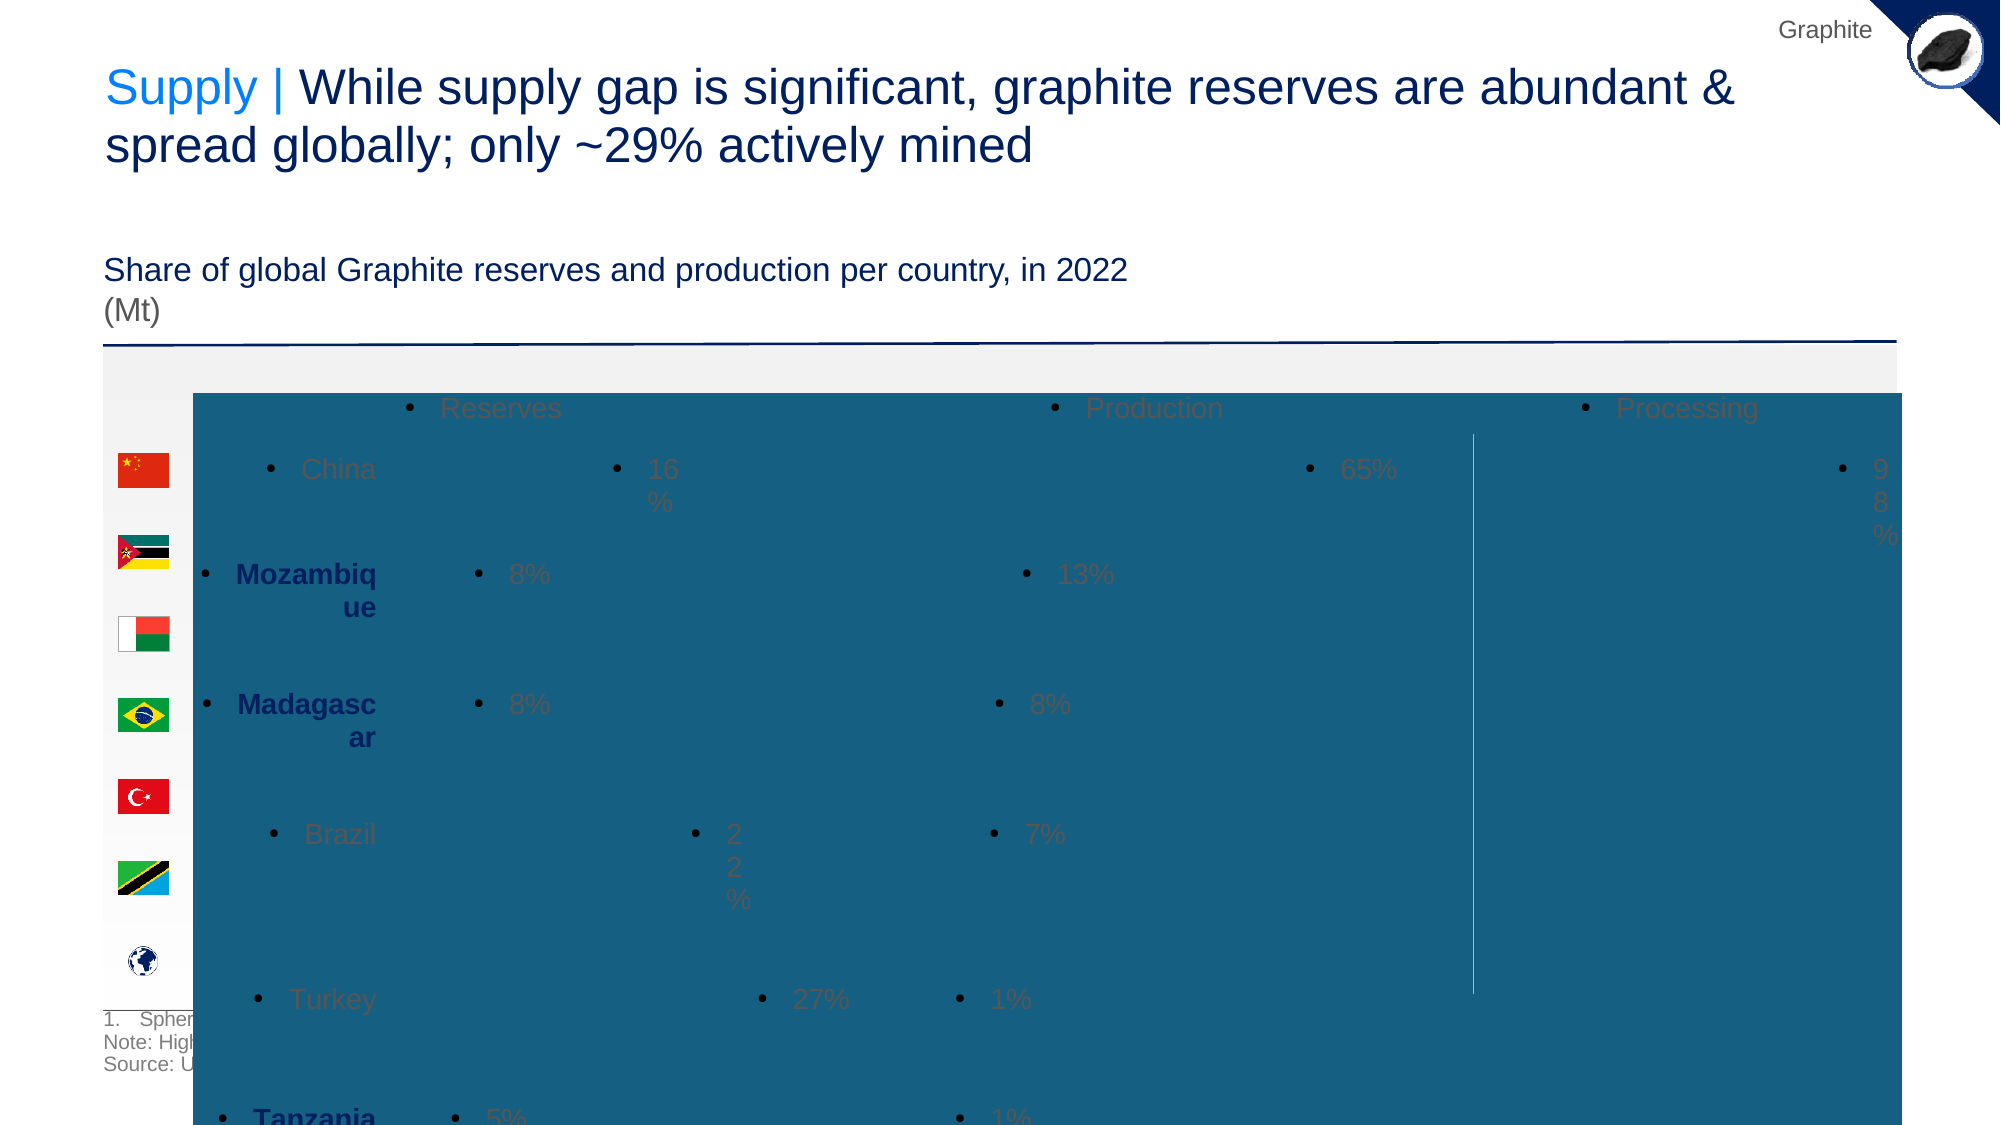

Graphite
# Supply | While supply gap is significant, graphite reserves are abundant &
spread globally; only ~29% actively mined
Share of global Graphite reserves and production per country, in 2022 (Mt)
| | Reserves | | | | Production | | | Processing | |
| --- | --- | --- | --- | --- | --- | --- | --- | --- | --- |
| China | | 16% | | | | 65% | | | 98% |
| Mozambique | 8% | | | | 13% | | | | |
| | | | | | | | | | |
| Madagascar | 8% | | | | 8% | | | | |
| | | | | | | | | | |
| Brazil | | | 22% | | 7% | | | | |
| | | | | | | | | | |
| Turkey | | | | 27% | 1% | | | | |
| | | | | | | | | | |
| Tanzania | 5% | | | | 1% | | | | |
| | | | | | | | | | |
| Rest of World | | 14% | | | 7% | | 2% | | |
1. Spheronisation process - sizing and shaping process that optimises graphite particle surface area for battery anode material Note: Highlighted in bold African countries, zoom on region's activity in the next slide
Source: USGS (2022); Macquarie; British Geological Survey-Nickel; BCG experts; BCG analysis
23